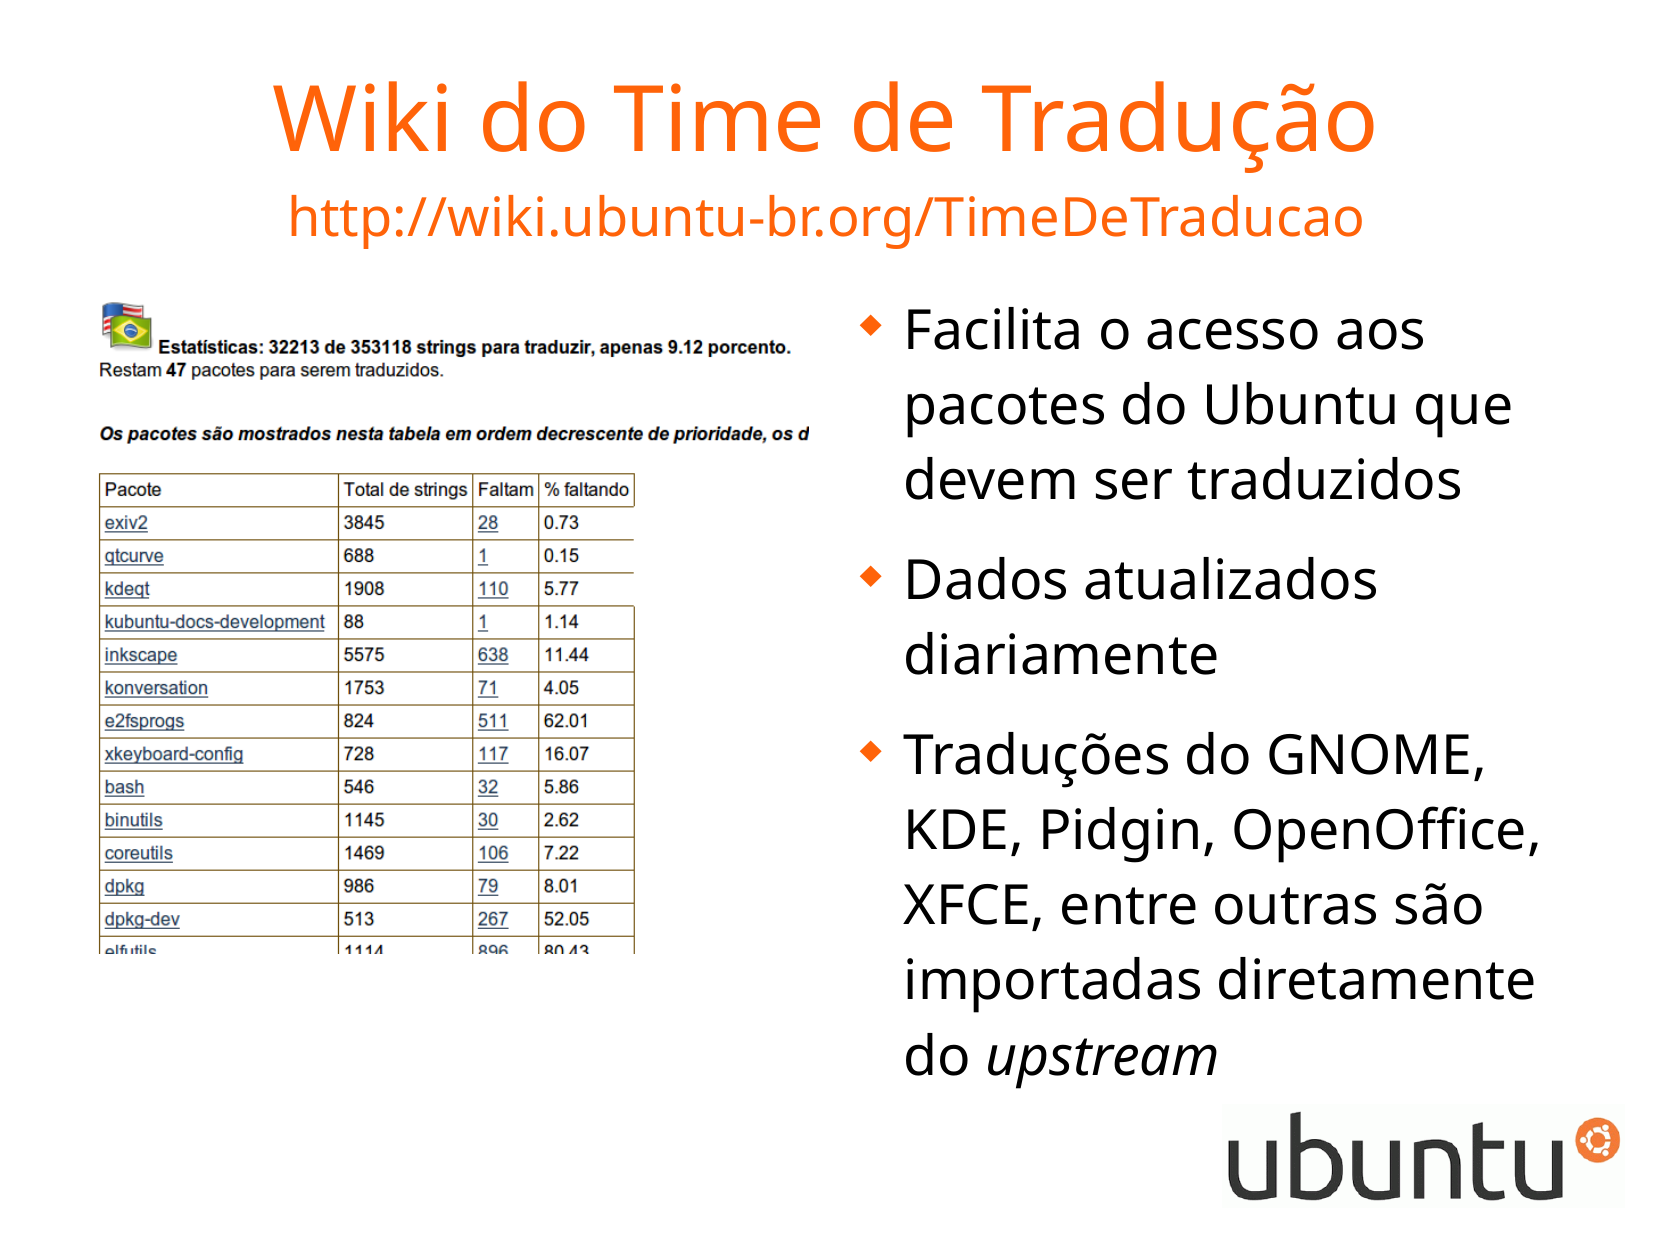

# Wiki do Time de Tradução http://wiki.ubuntu-br.org/TimeDeTraducao
Facilita o acesso aos pacotes do Ubuntu que devem ser traduzidos
Dados atualizados diariamente
Traduções do GNOME, KDE, Pidgin, OpenOffice, XFCE, entre outras são importadas diretamente do upstream